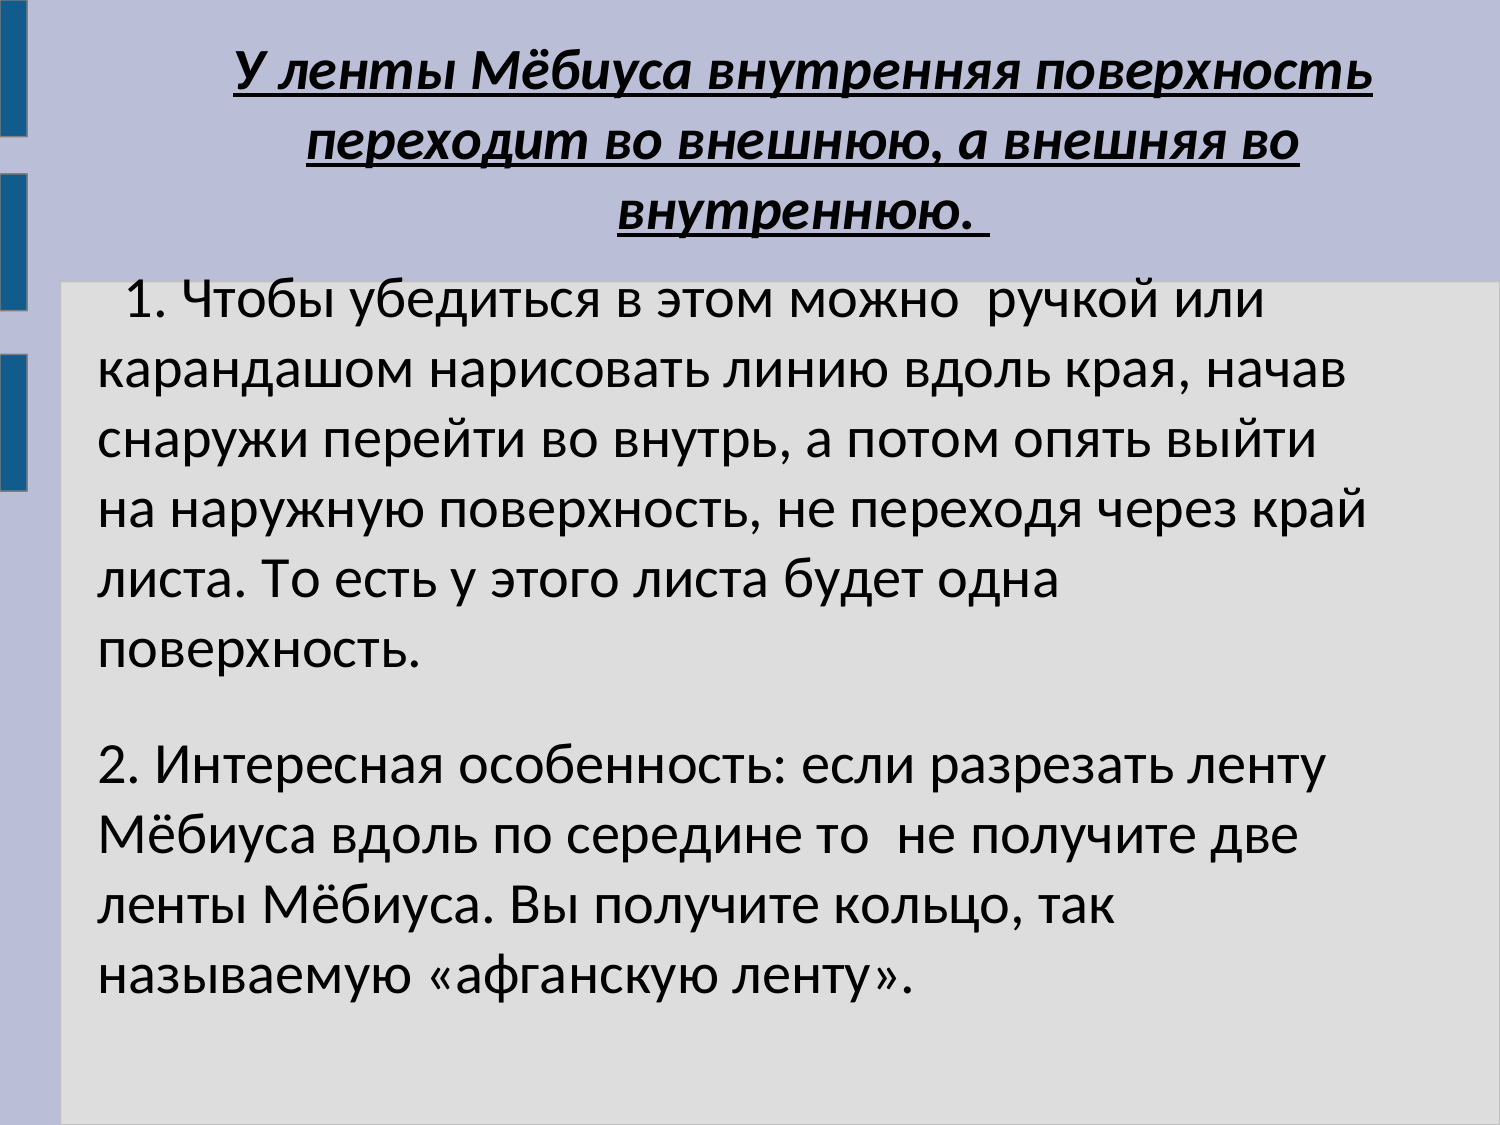

У ленты Мёбиуса внутренняя поверхность переходит во внешнюю, а внешняя во внутреннюю.
 1. Чтобы убедиться в этом можно ручкой или карандашом нарисовать линию вдоль края, начав снаружи перейти во внутрь, а потом опять выйти на наружную поверхность, не переходя через край листа. То есть у этого листа будет одна поверхность.
2. Интересная особенность: если разрезать ленту Мёбиуса вдоль по середине то не получите две ленты Мёбиуса. Вы получите кольцо, так называемую «афганскую ленту».